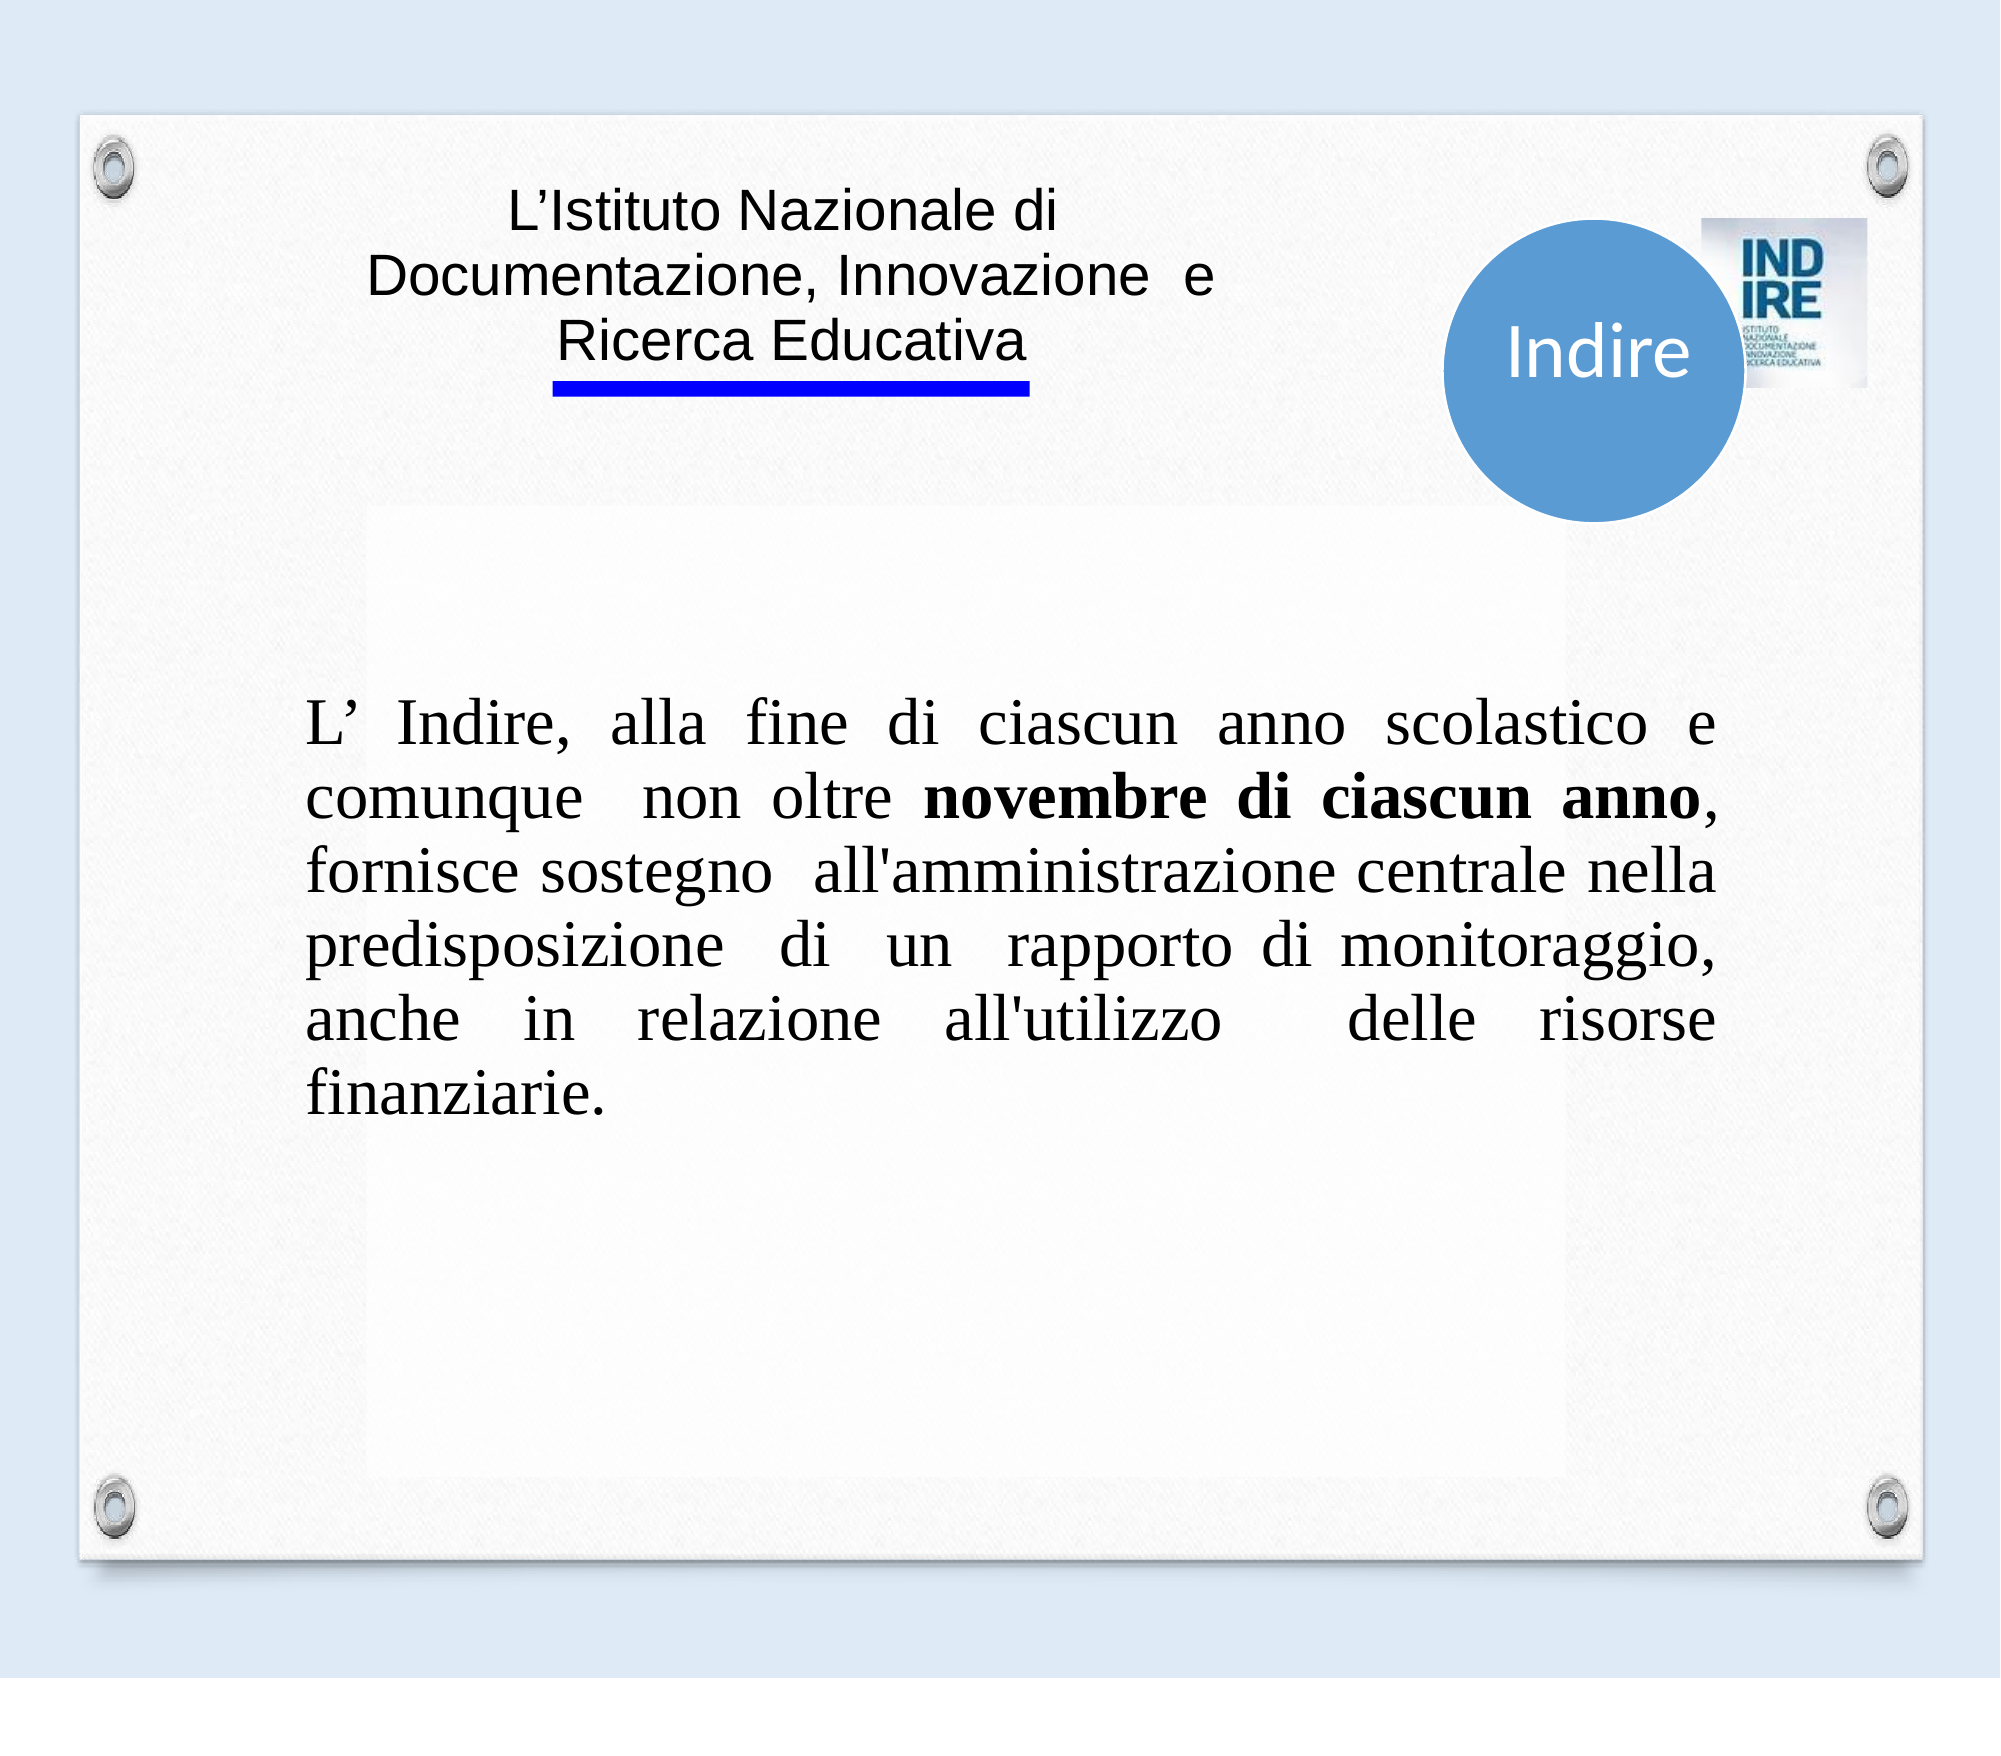

L’Istituto Nazionale di Documentazione, Innovazione e Ricerca Educativa
# Indire
L’ Indire, alla fine di ciascun anno scolastico e comunque non oltre novembre di ciascun anno, fornisce sostegno all'amministrazione centrale nella predisposizione di un rapporto di monitoraggio, anche in relazione all'utilizzo delle risorse finanziarie.